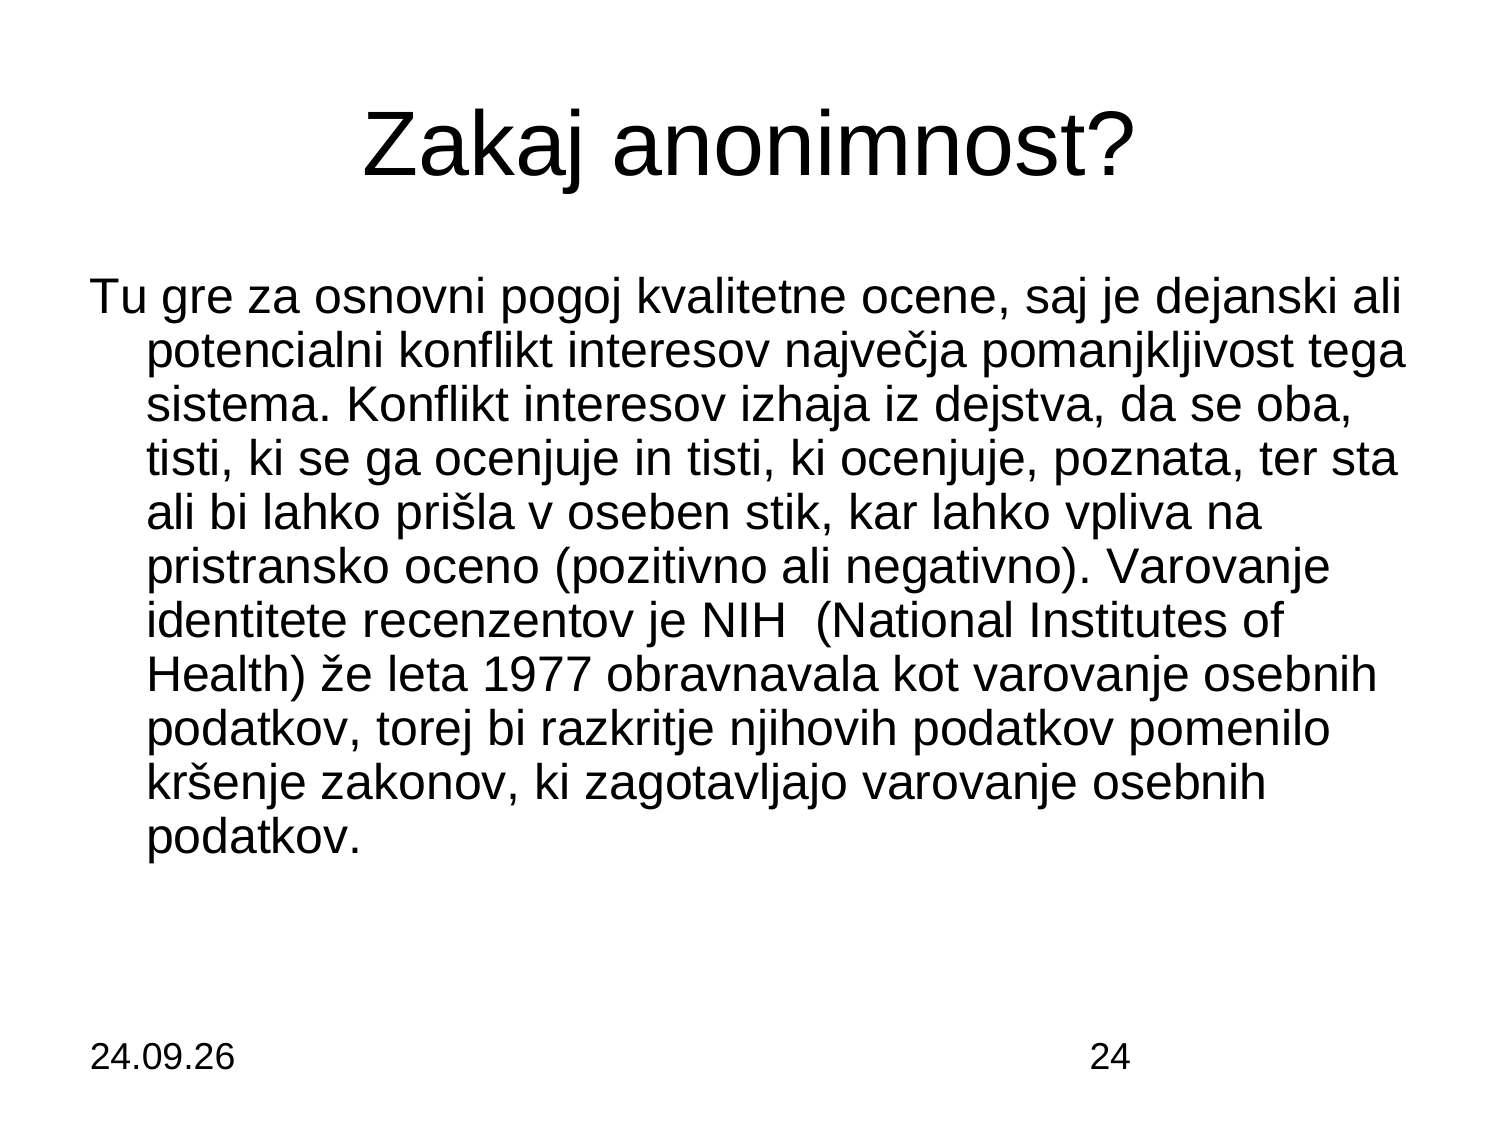

# Zakaj anonimnost?
Tu gre za osnovni pogoj kvalitetne ocene, saj je dejanski ali potencialni konflikt interesov največja pomanjkljivost tega sistema. Konflikt interesov izhaja iz dejstva, da se oba, tisti, ki se ga ocenjuje in tisti, ki ocenjuje, poznata, ter sta ali bi lahko prišla v oseben stik, kar lahko vpliva na pristransko oceno (pozitivno ali negativno). Varovanje identitete recenzentov je NIH (National Institutes of Health) že leta 1977 obravnavala kot varovanje osebnih podatkov, torej bi razkritje njihovih podatkov pomenilo kršenje zakonov, ki zagotavljajo varovanje osebnih podatkov.
24